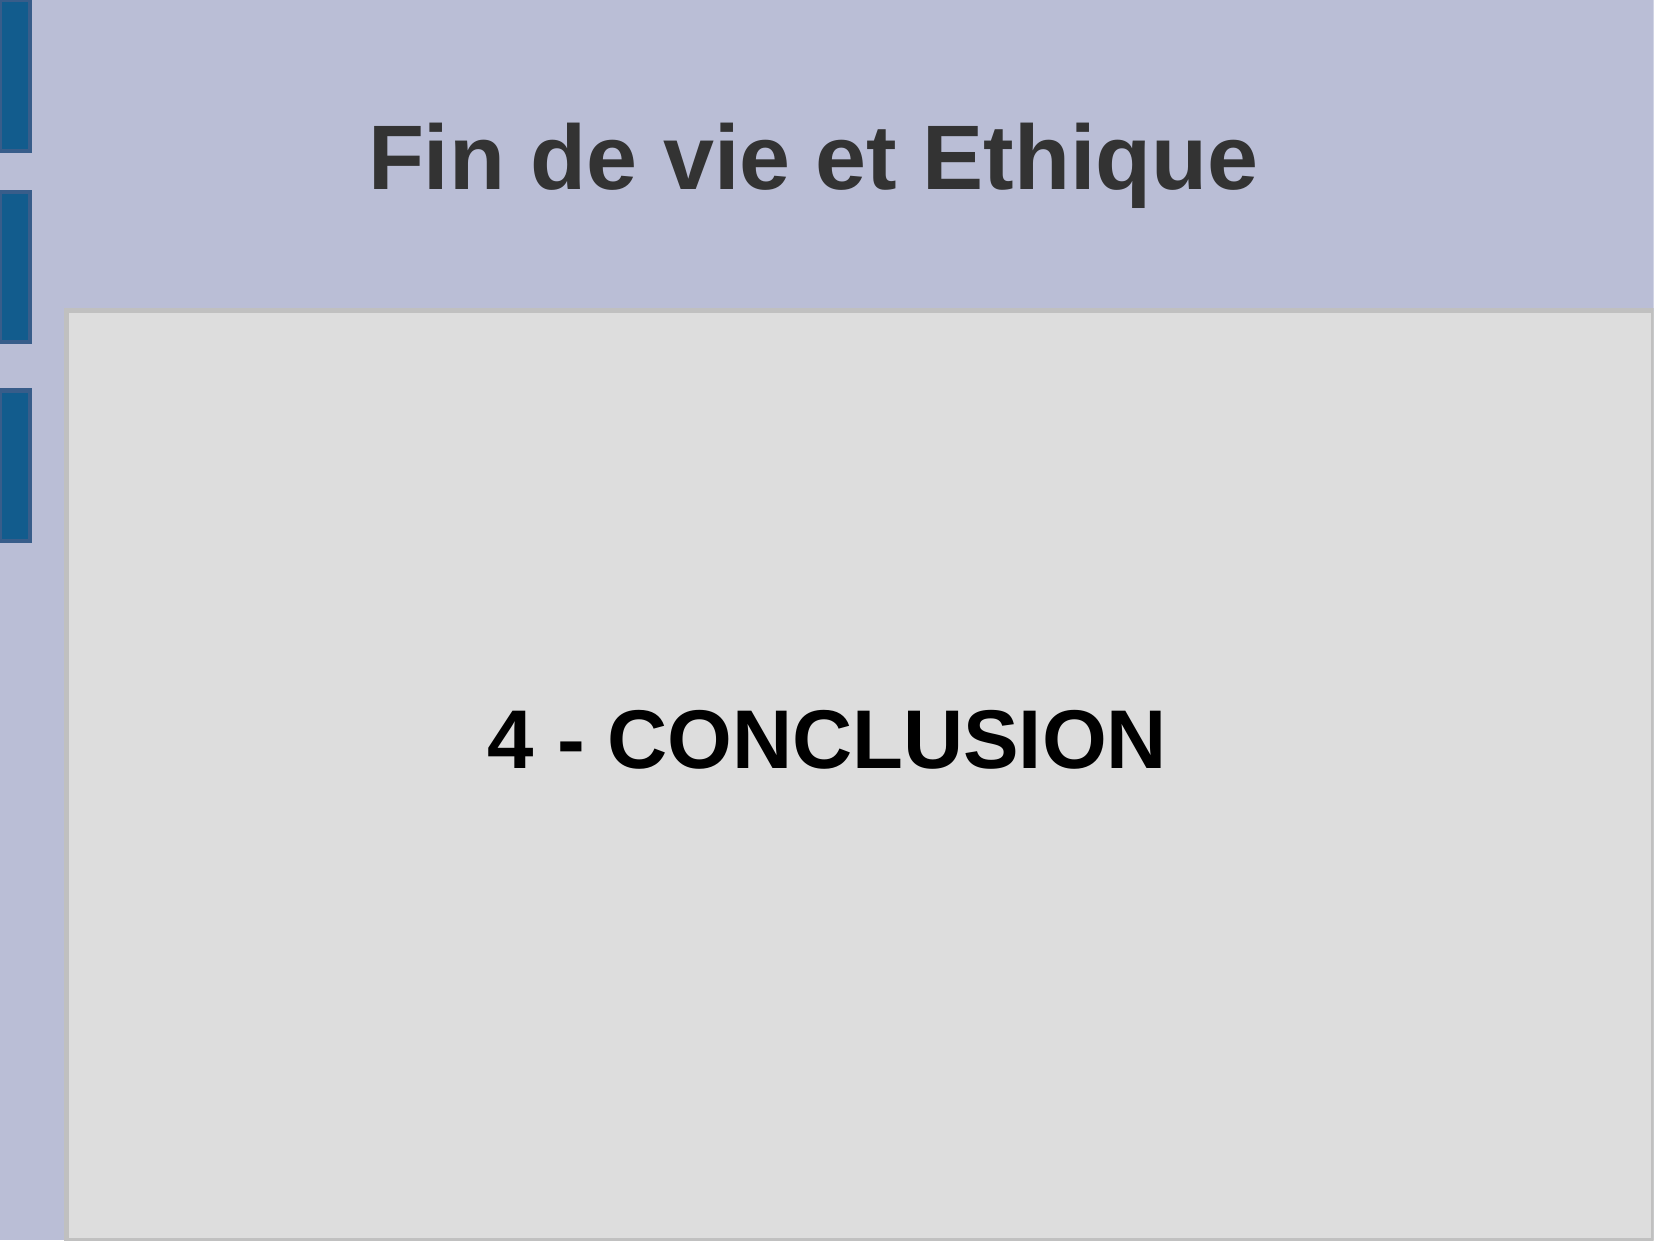

# Fin de vie et Ethique
4 - CONCLUSION